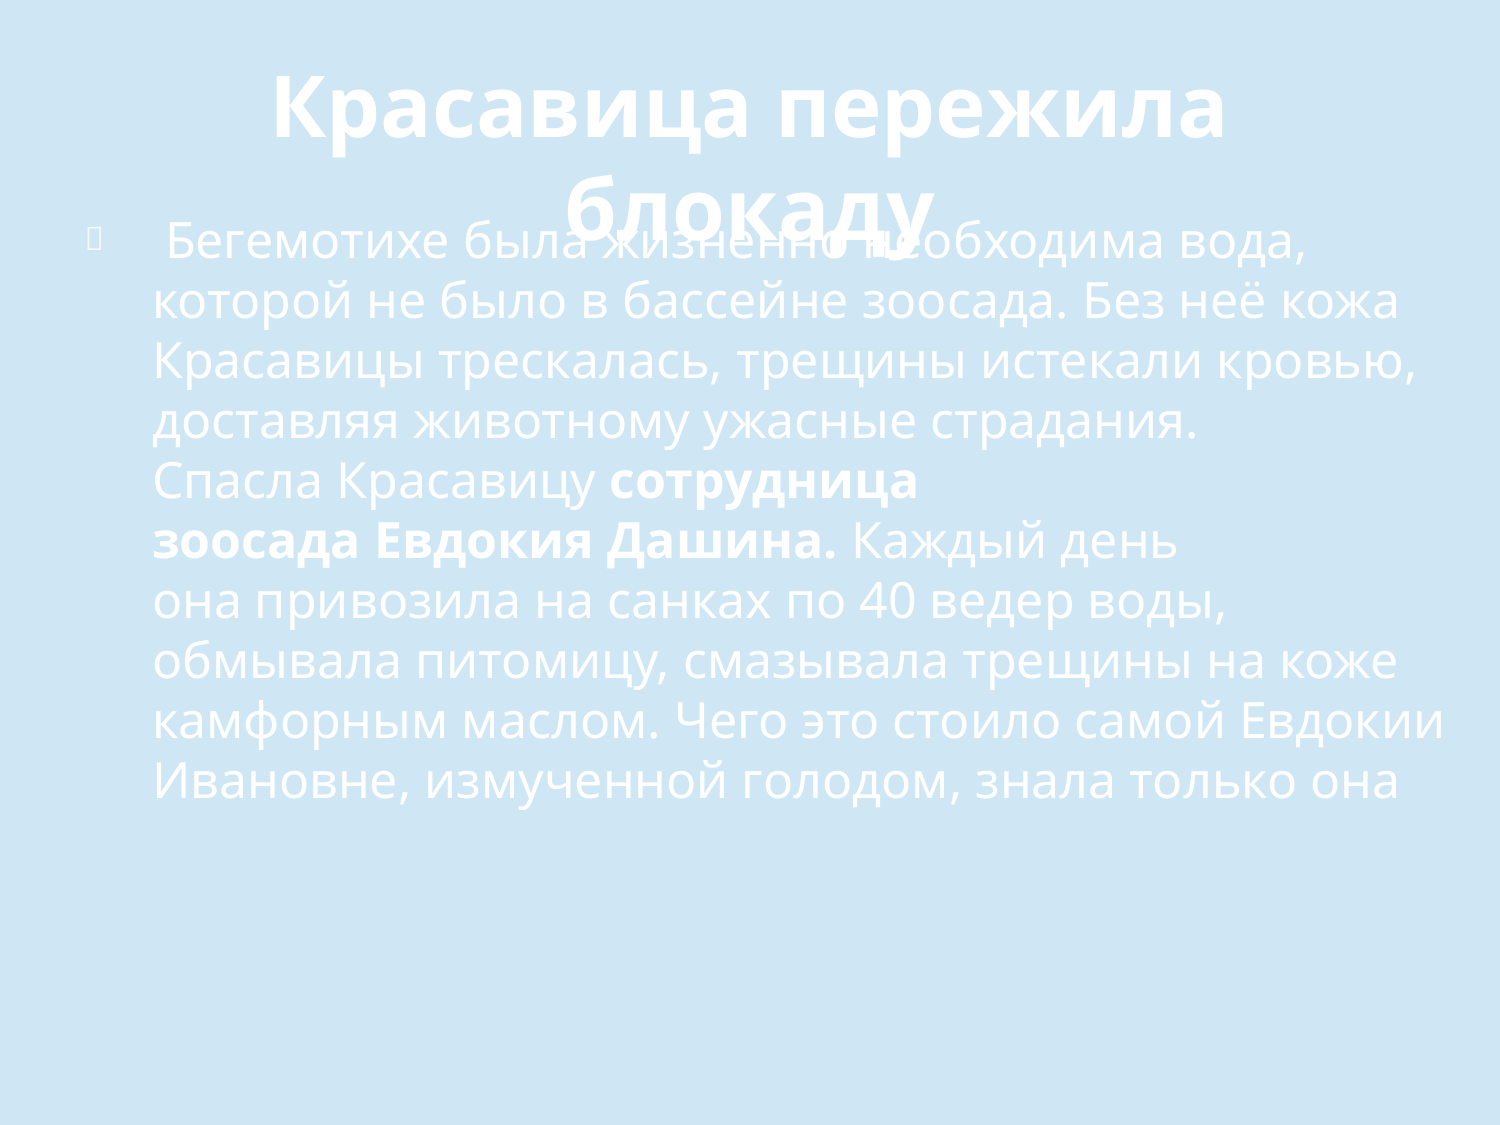

# Красавица пережила блокаду
 Бегемотихе была жизненно необходима вода, которой не было в бассейне зоосада. Без неё кожа Красавицы трескалась, трещины истекали кровью, доставляя животному ужасные страдания. Спасла Красавицу сотрудница зоосада Евдокия Дашина. Каждый день она привозила на санках по 40 ведер воды, обмывала питомицу, смазывала трещины на коже камфорным маслом. Чего это стоило самой Евдокии Ивановне, измученной голодом, знала только она